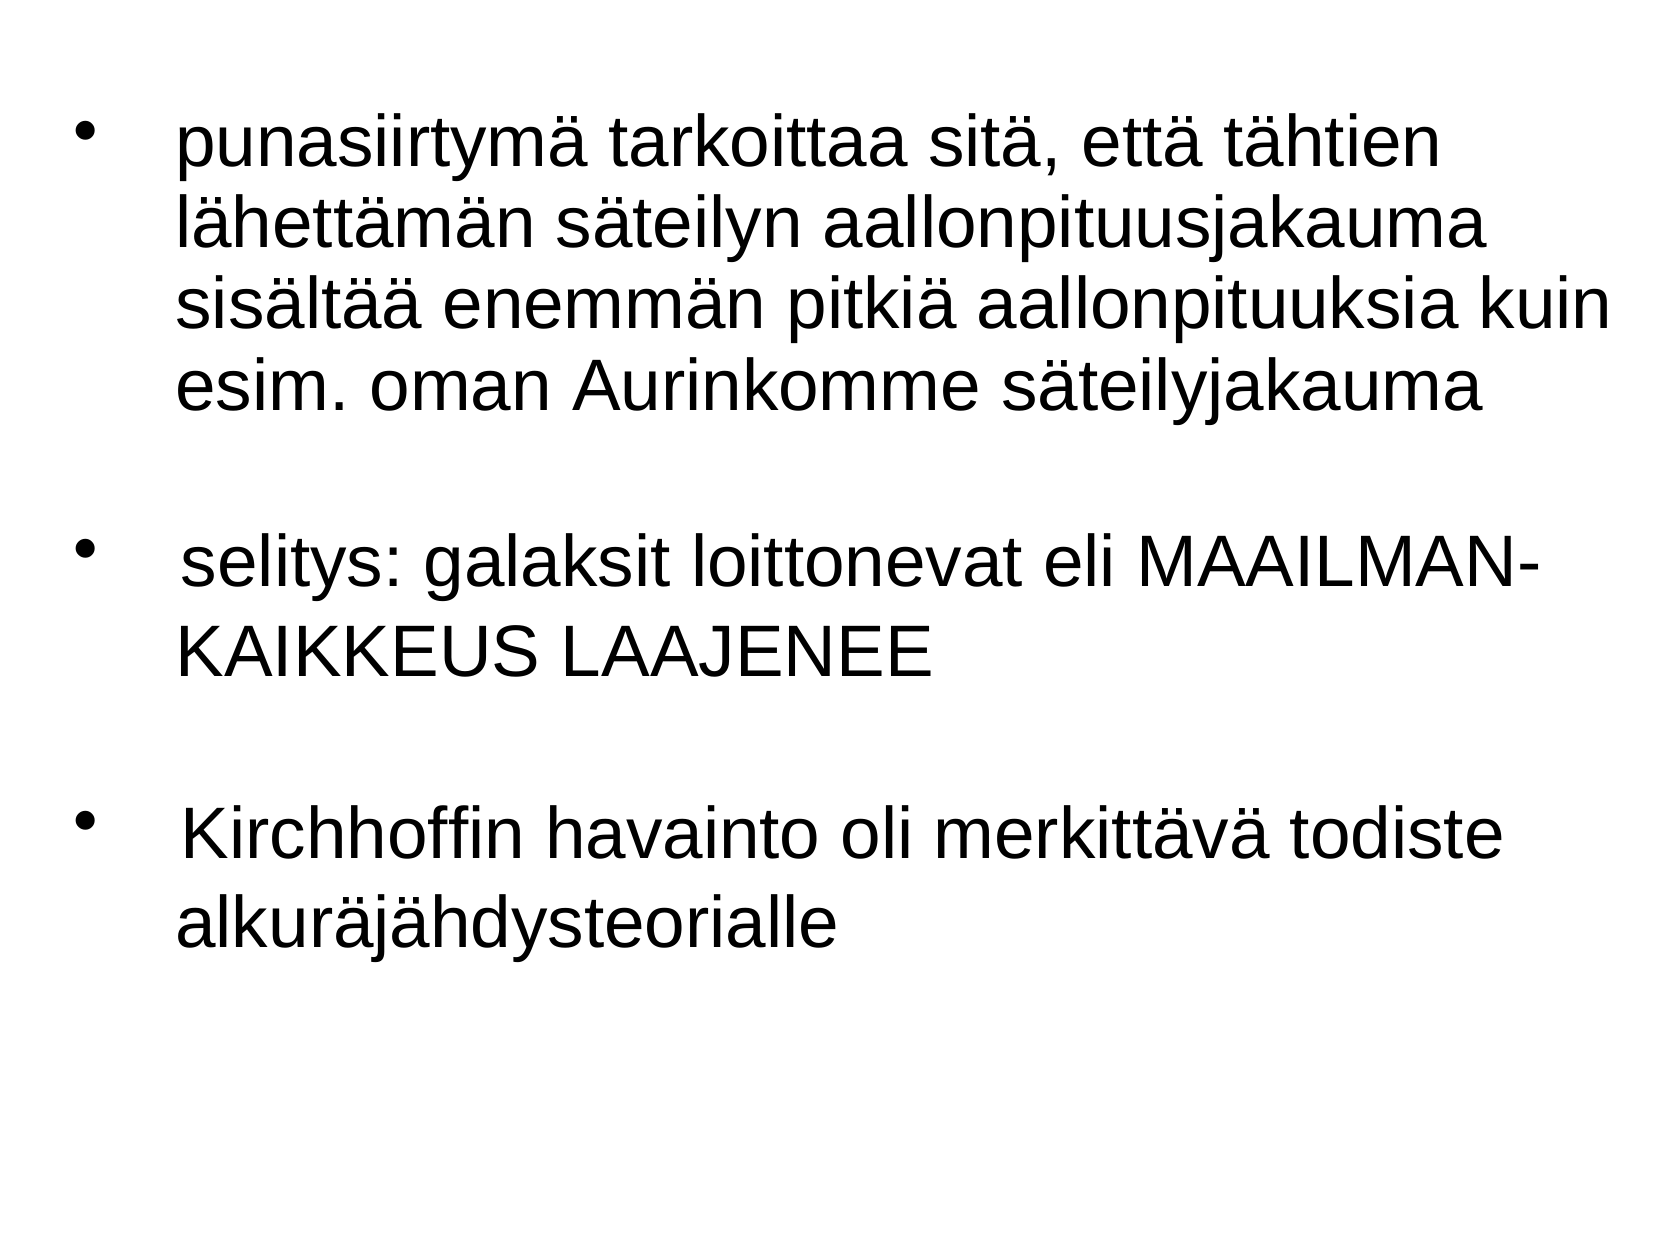

punasiirtymä tarkoittaa sitä, että tähtien lähettämän säteilyn aallonpituusjakauma
sisältää enemmän pitkiä aallonpituuksia kuin esim. oman Aurinkomme säteilyjakauma
 selitys: galaksit loittonevat eli MAAILMAN-
KAIKKEUS LAAJENEE
 Kirchhoffin havainto oli merkittävä todiste alkuräjähdysteorialle